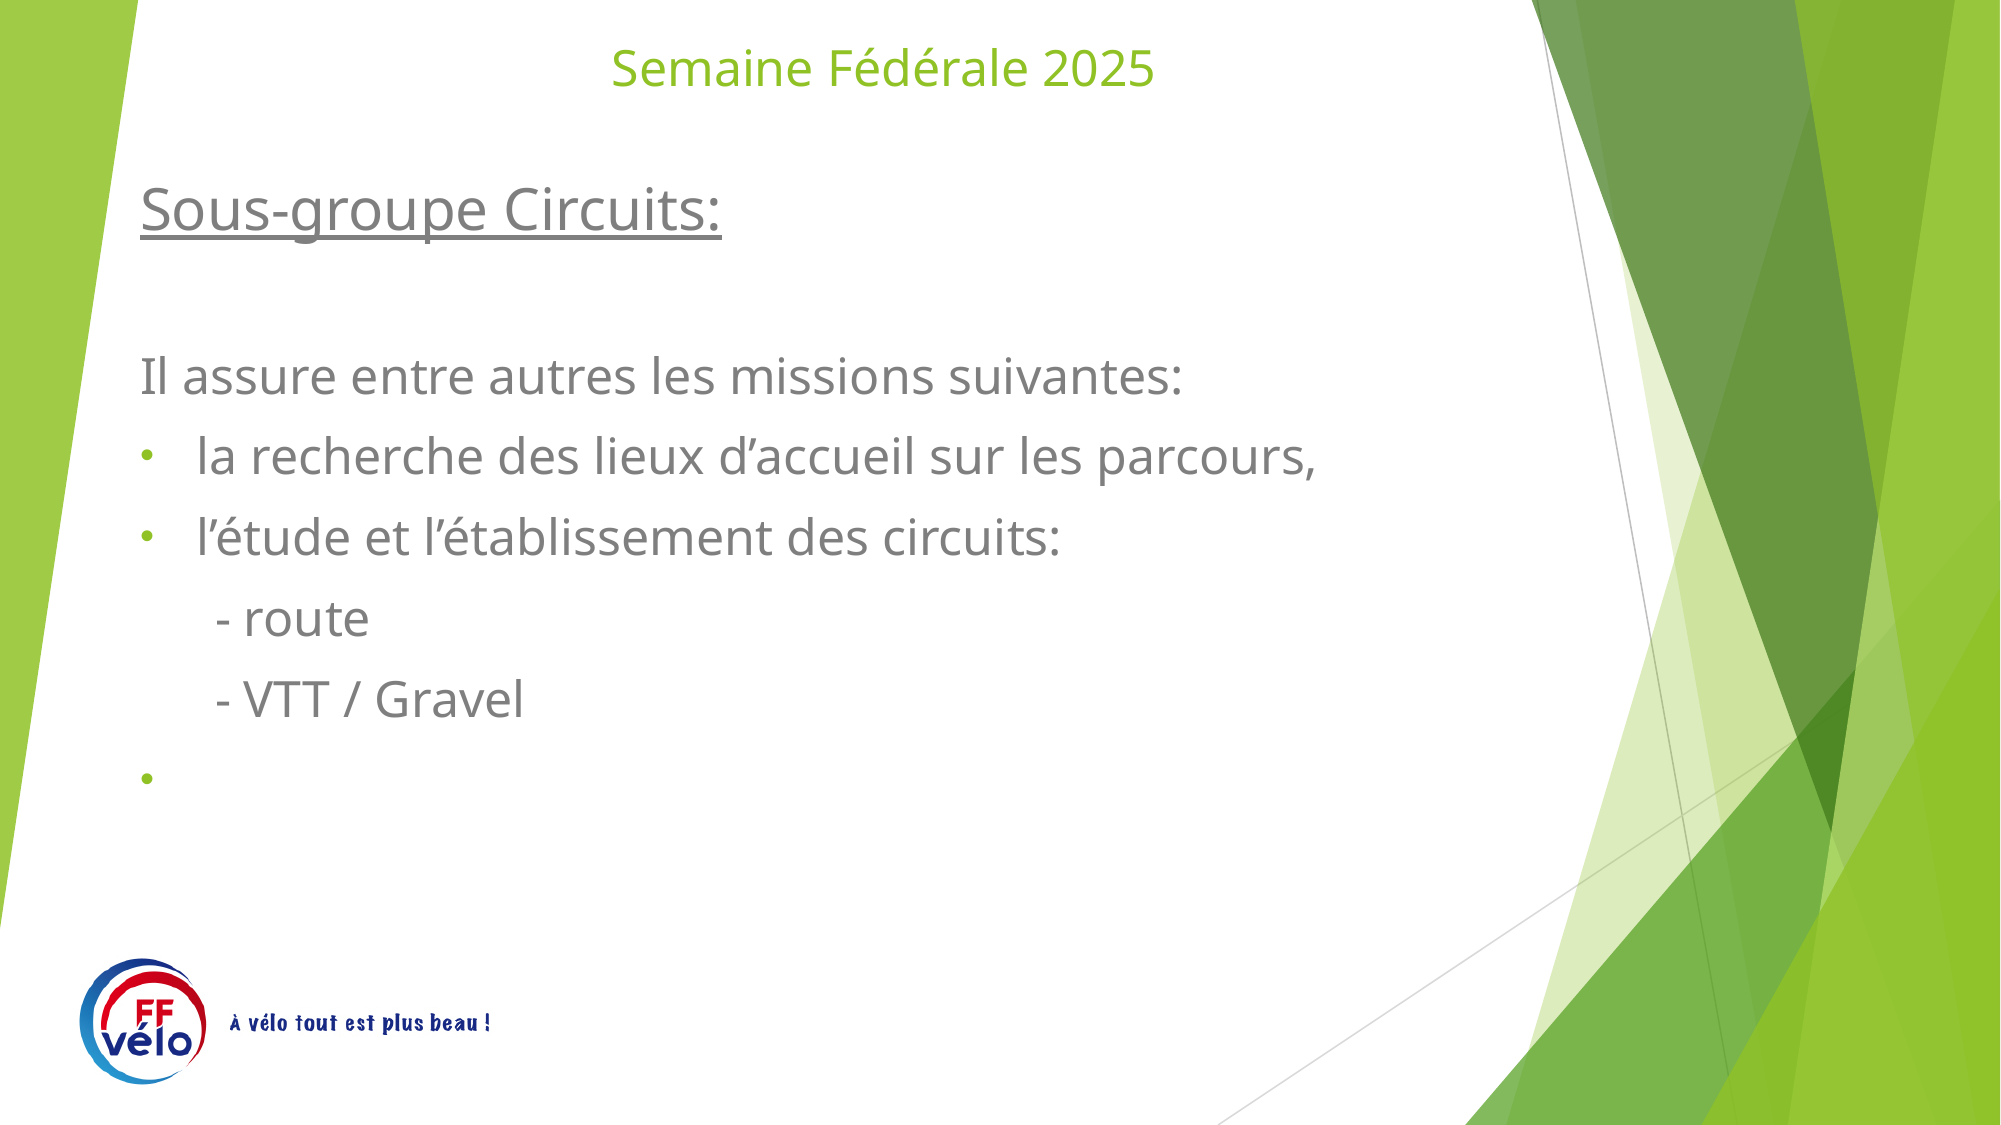

# Semaine Fédérale 2025
Sous-groupe Circuits:
Il assure entre autres les missions suivantes:
la recherche des lieux d’accueil sur les parcours,
l’étude et l’établissement des circuits:
	- route
	- VTT / Gravel